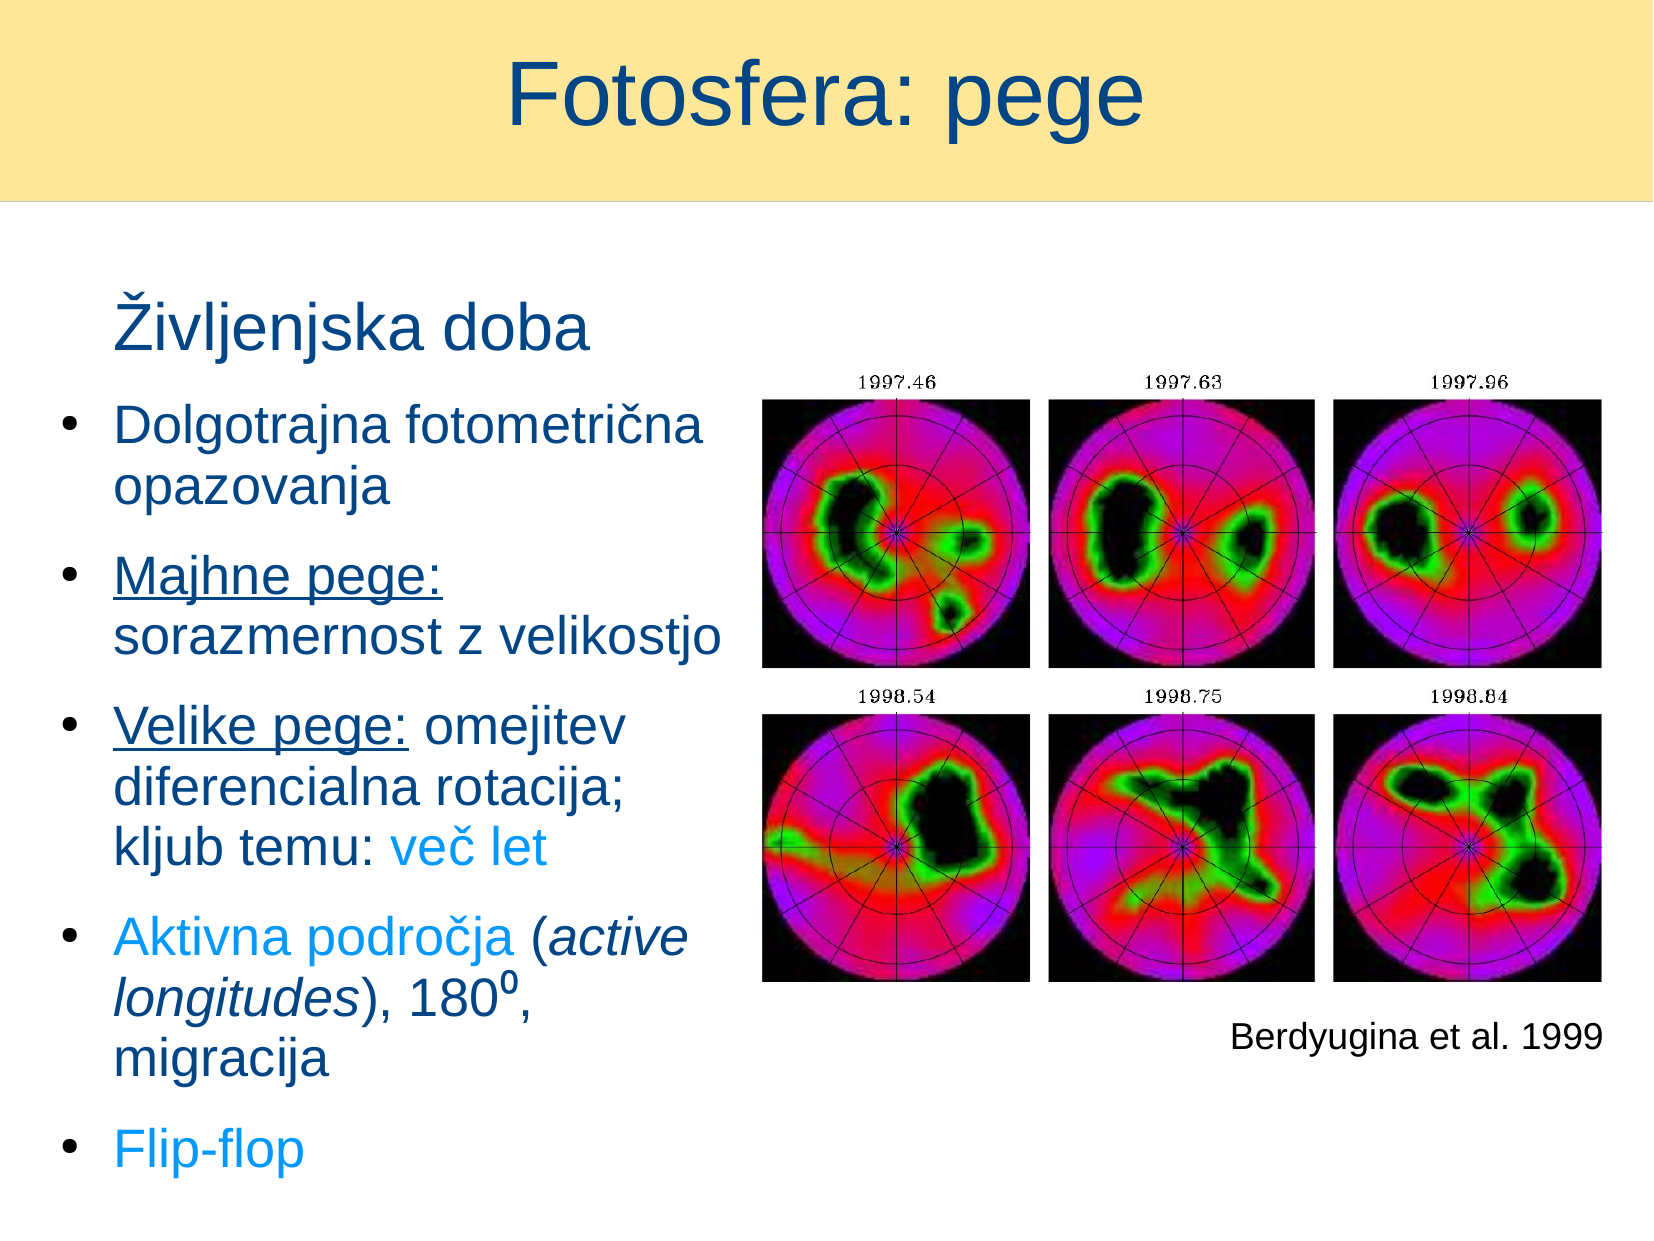

Fotosfera: pege
# Življenjska doba
Dolgotrajna fotometrična opazovanja
Majhne pege: sorazmernost z velikostjo
Velike pege: omejitev diferencialna rotacija; kljub temu: več let
Aktivna področja (active longitudes), 180⁰, migracija
Flip-flop
Berdyugina et al. 1999